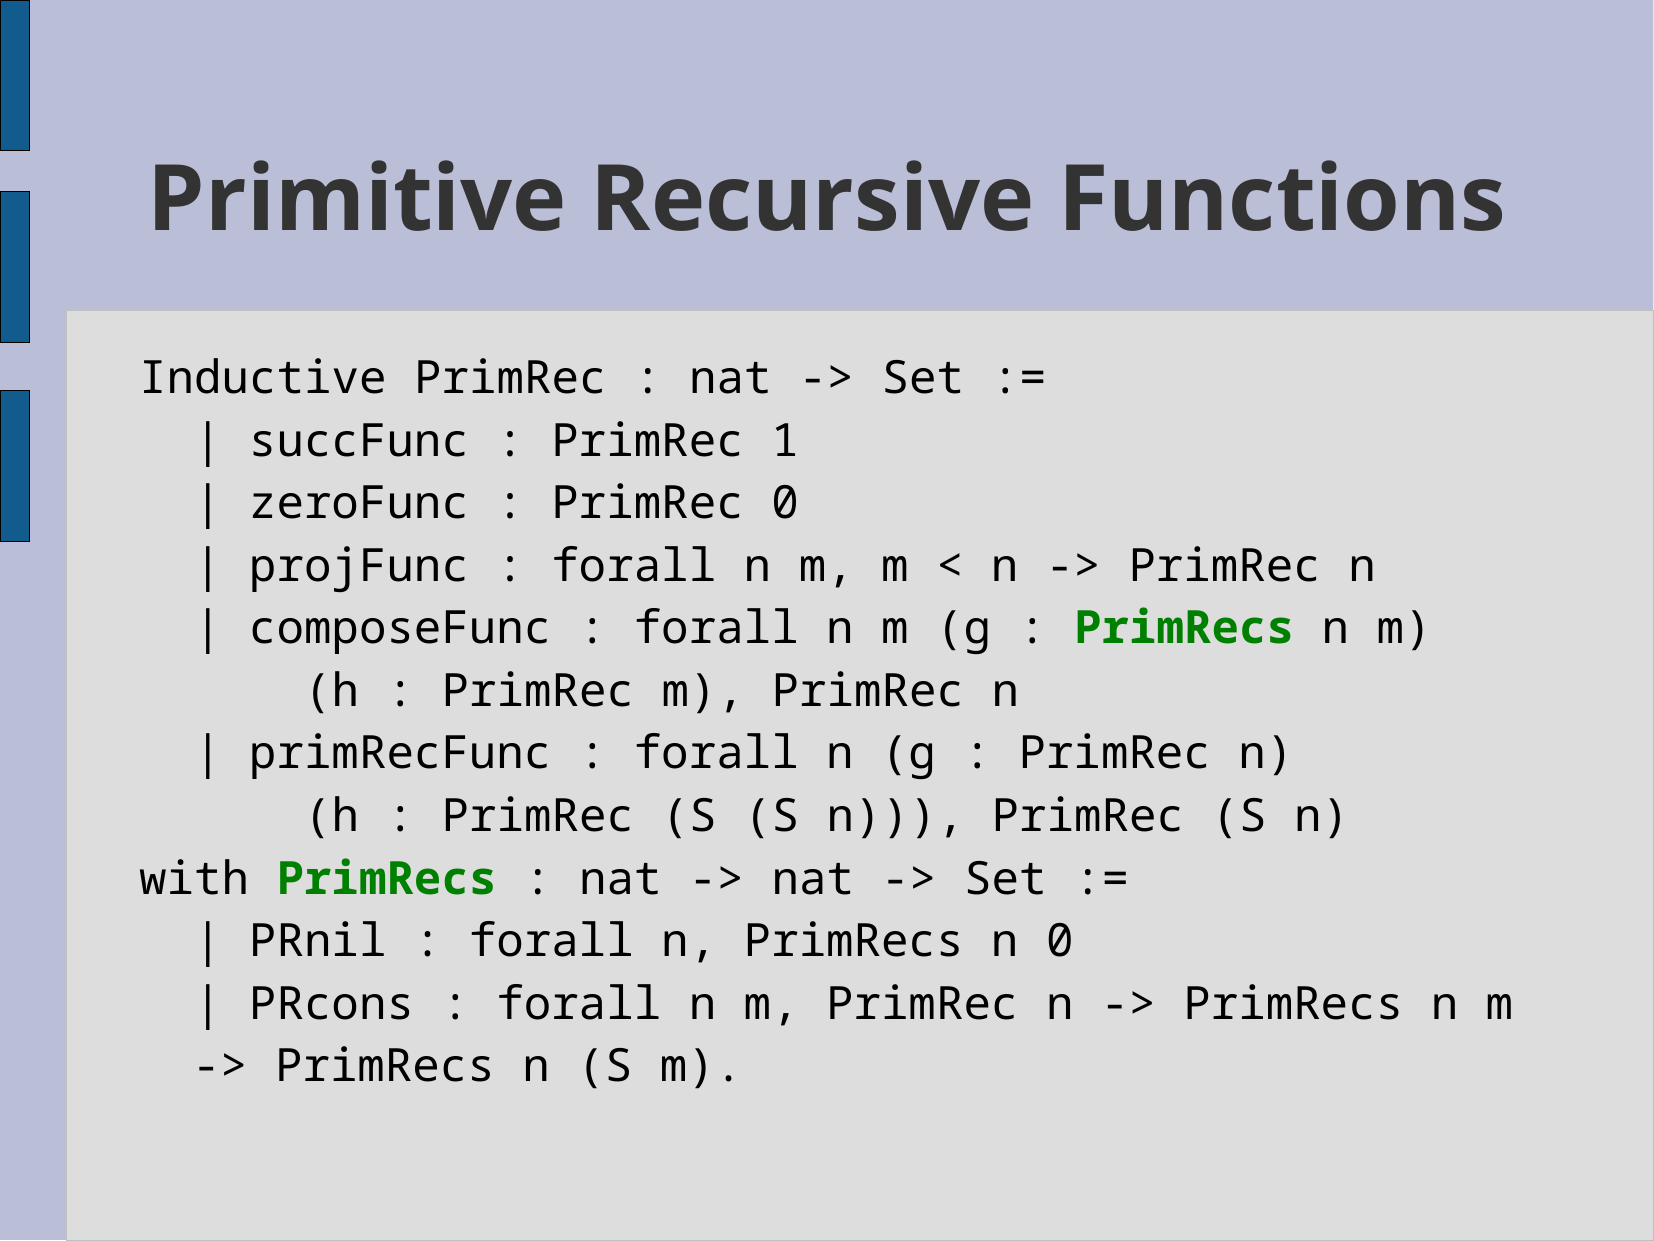

# Primitive Recursive Functions
Inductive PrimRec : nat -> Set :=
 | succFunc : PrimRec 1
 | zeroFunc : PrimRec 0
 | projFunc : forall n m, m < n -> PrimRec n
 | composeFunc : forall n m (g : PrimRecs n m)
 (h : PrimRec m), PrimRec n
 | primRecFunc : forall n (g : PrimRec n)
 (h : PrimRec (S (S n))), PrimRec (S n)
with PrimRecs : nat -> nat -> Set :=
 | PRnil : forall n, PrimRecs n 0
 | PRcons : forall n m, PrimRec n -> PrimRecs n m -> PrimRecs n (S m).